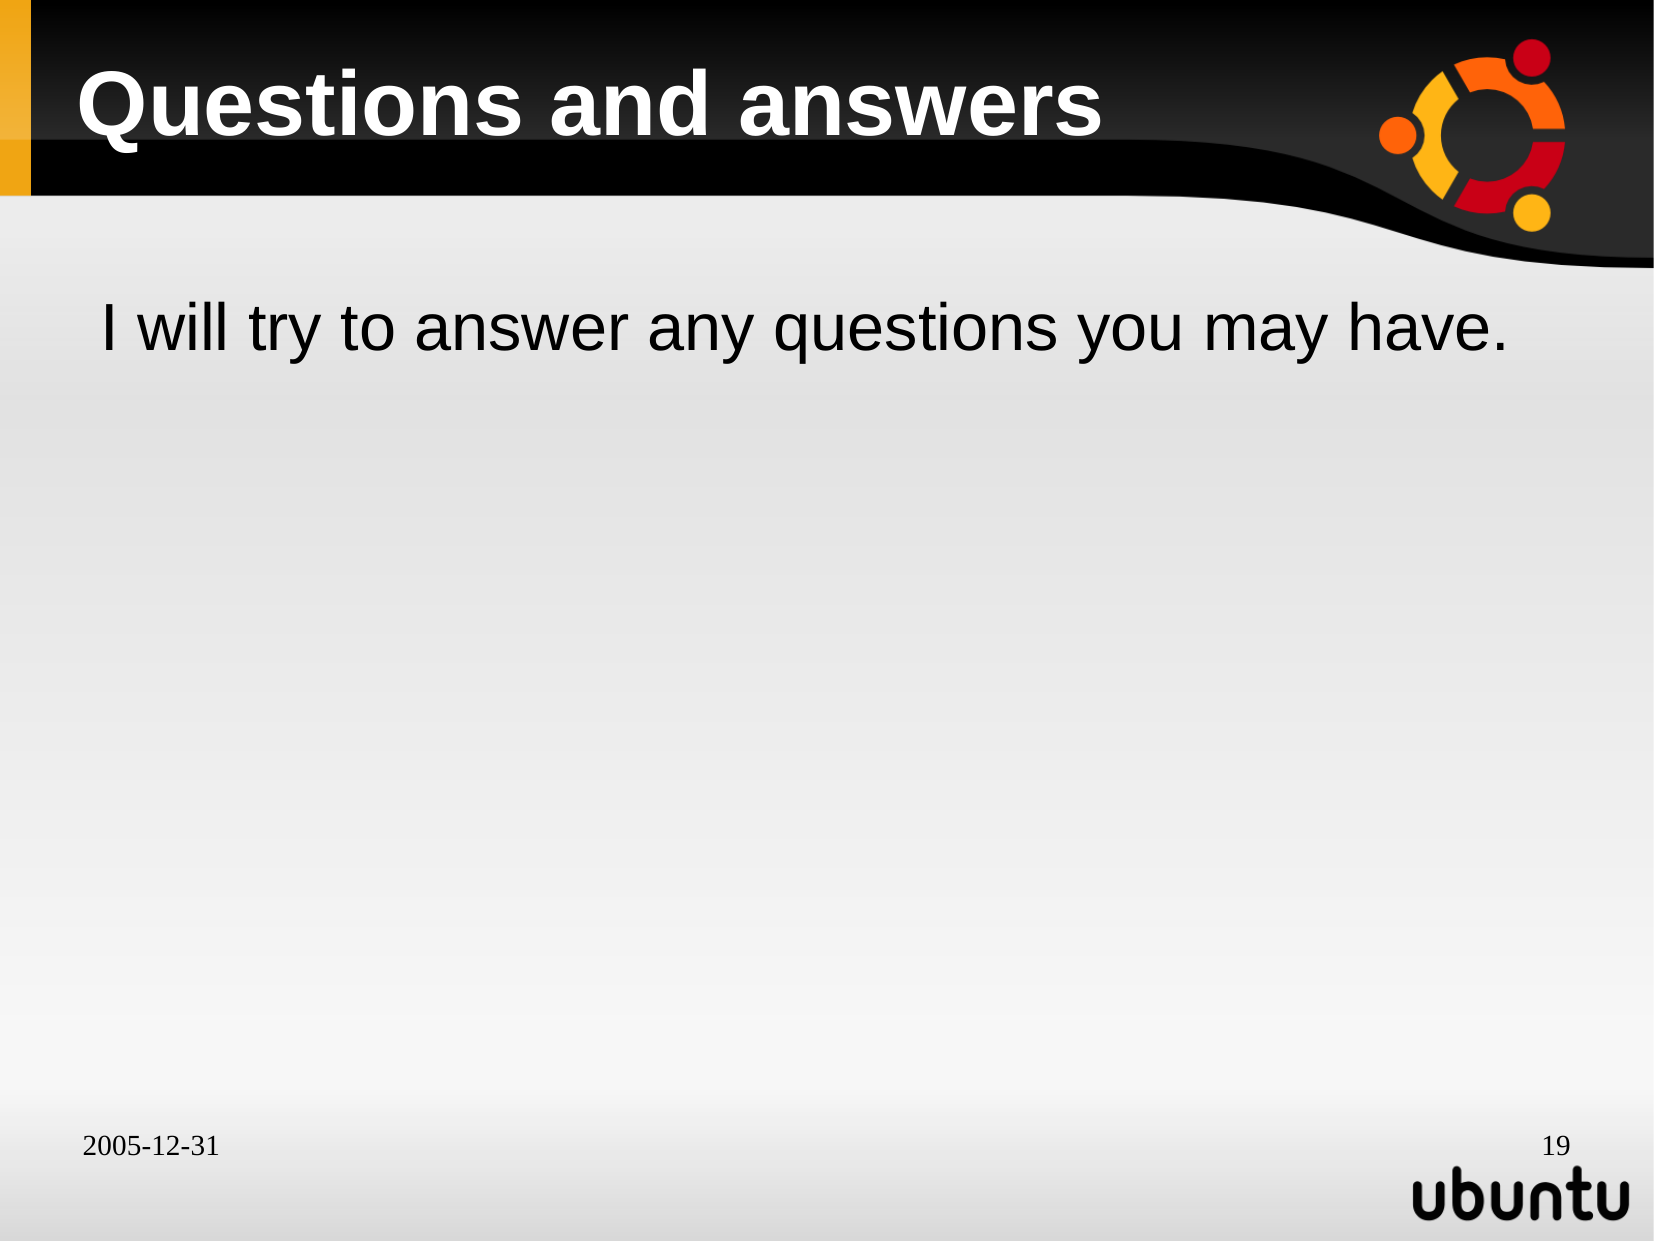

# Questions and answers
I will try to answer any questions you may have.
2005-12-31
19